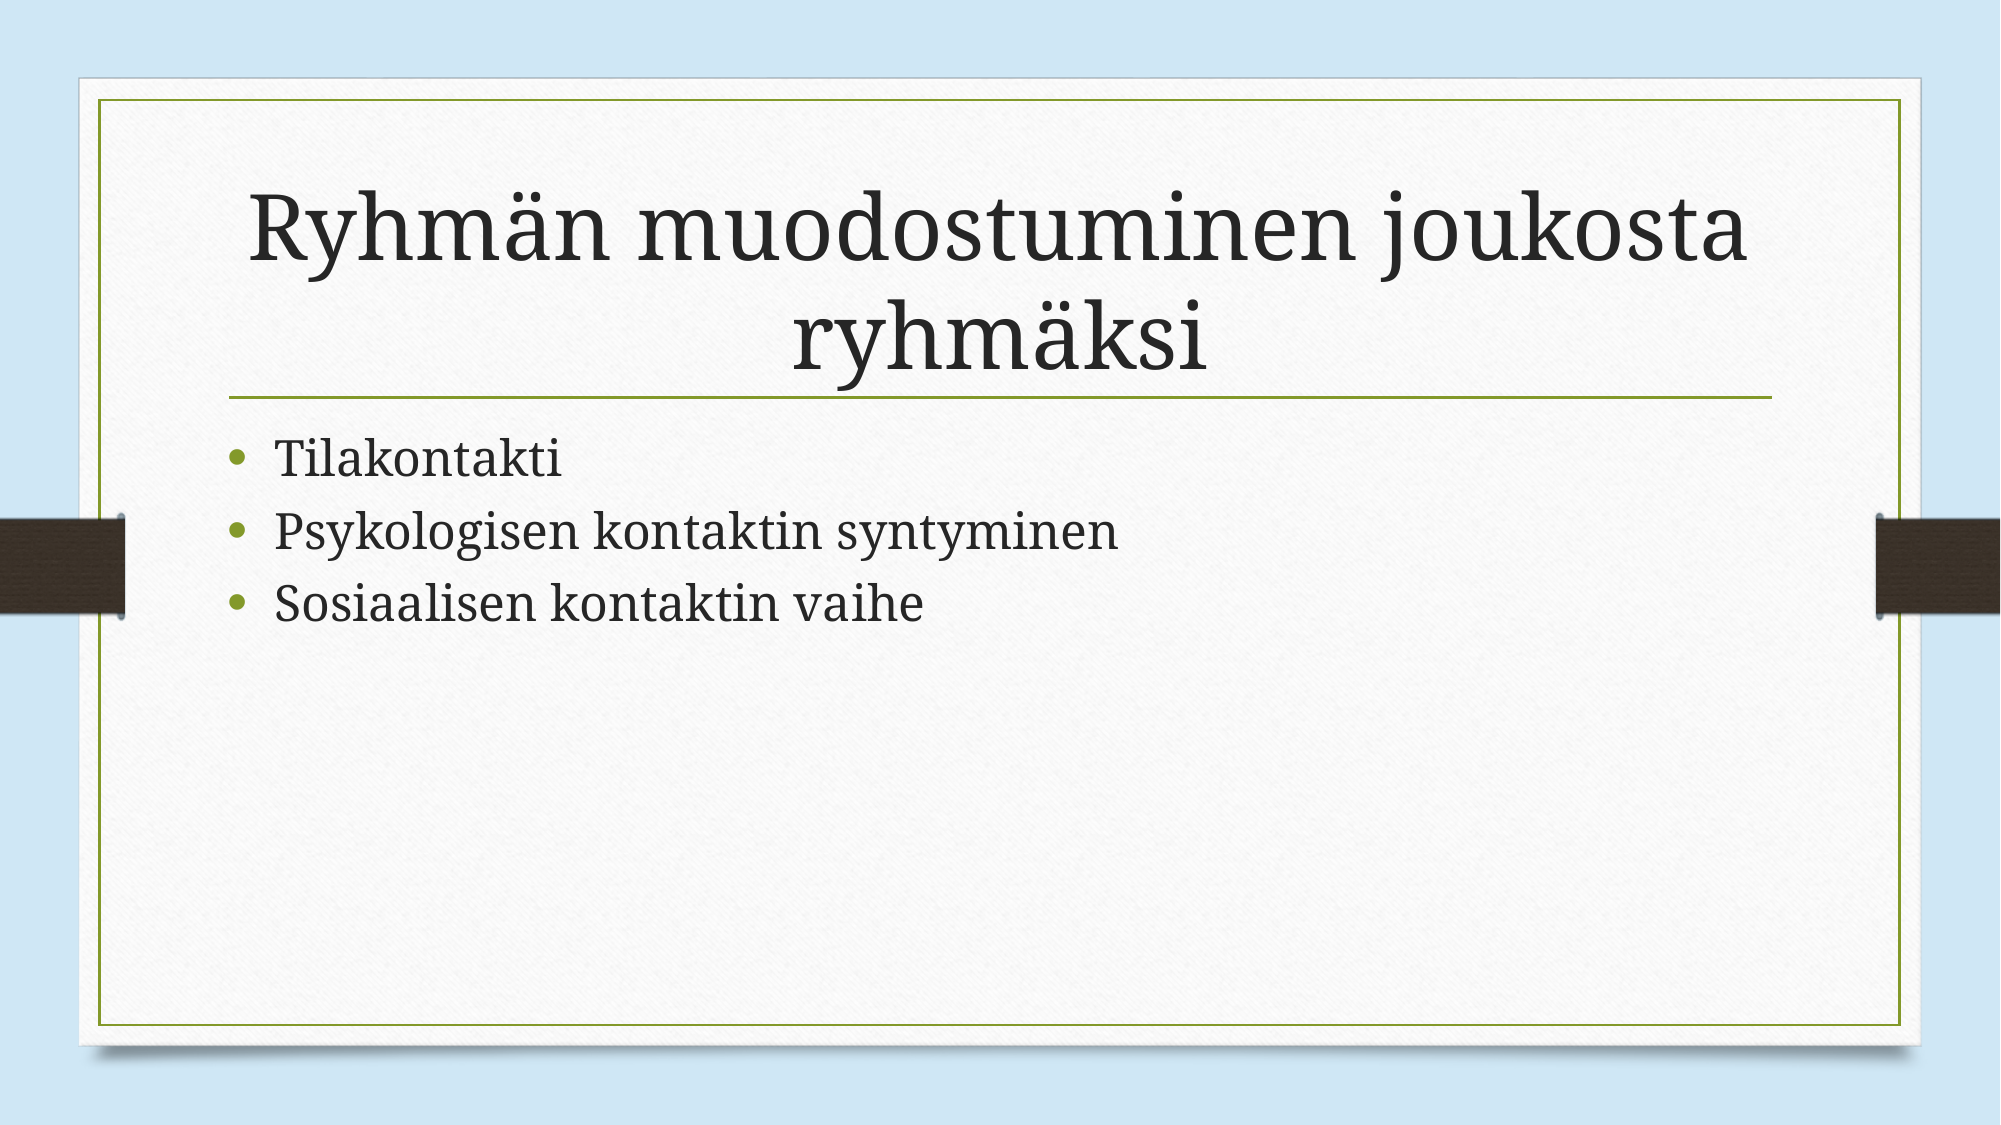

# Ryhmän muodostuminen joukosta ryhmäksi
Tilakontakti
Psykologisen kontaktin syntyminen
Sosiaalisen kontaktin vaihe